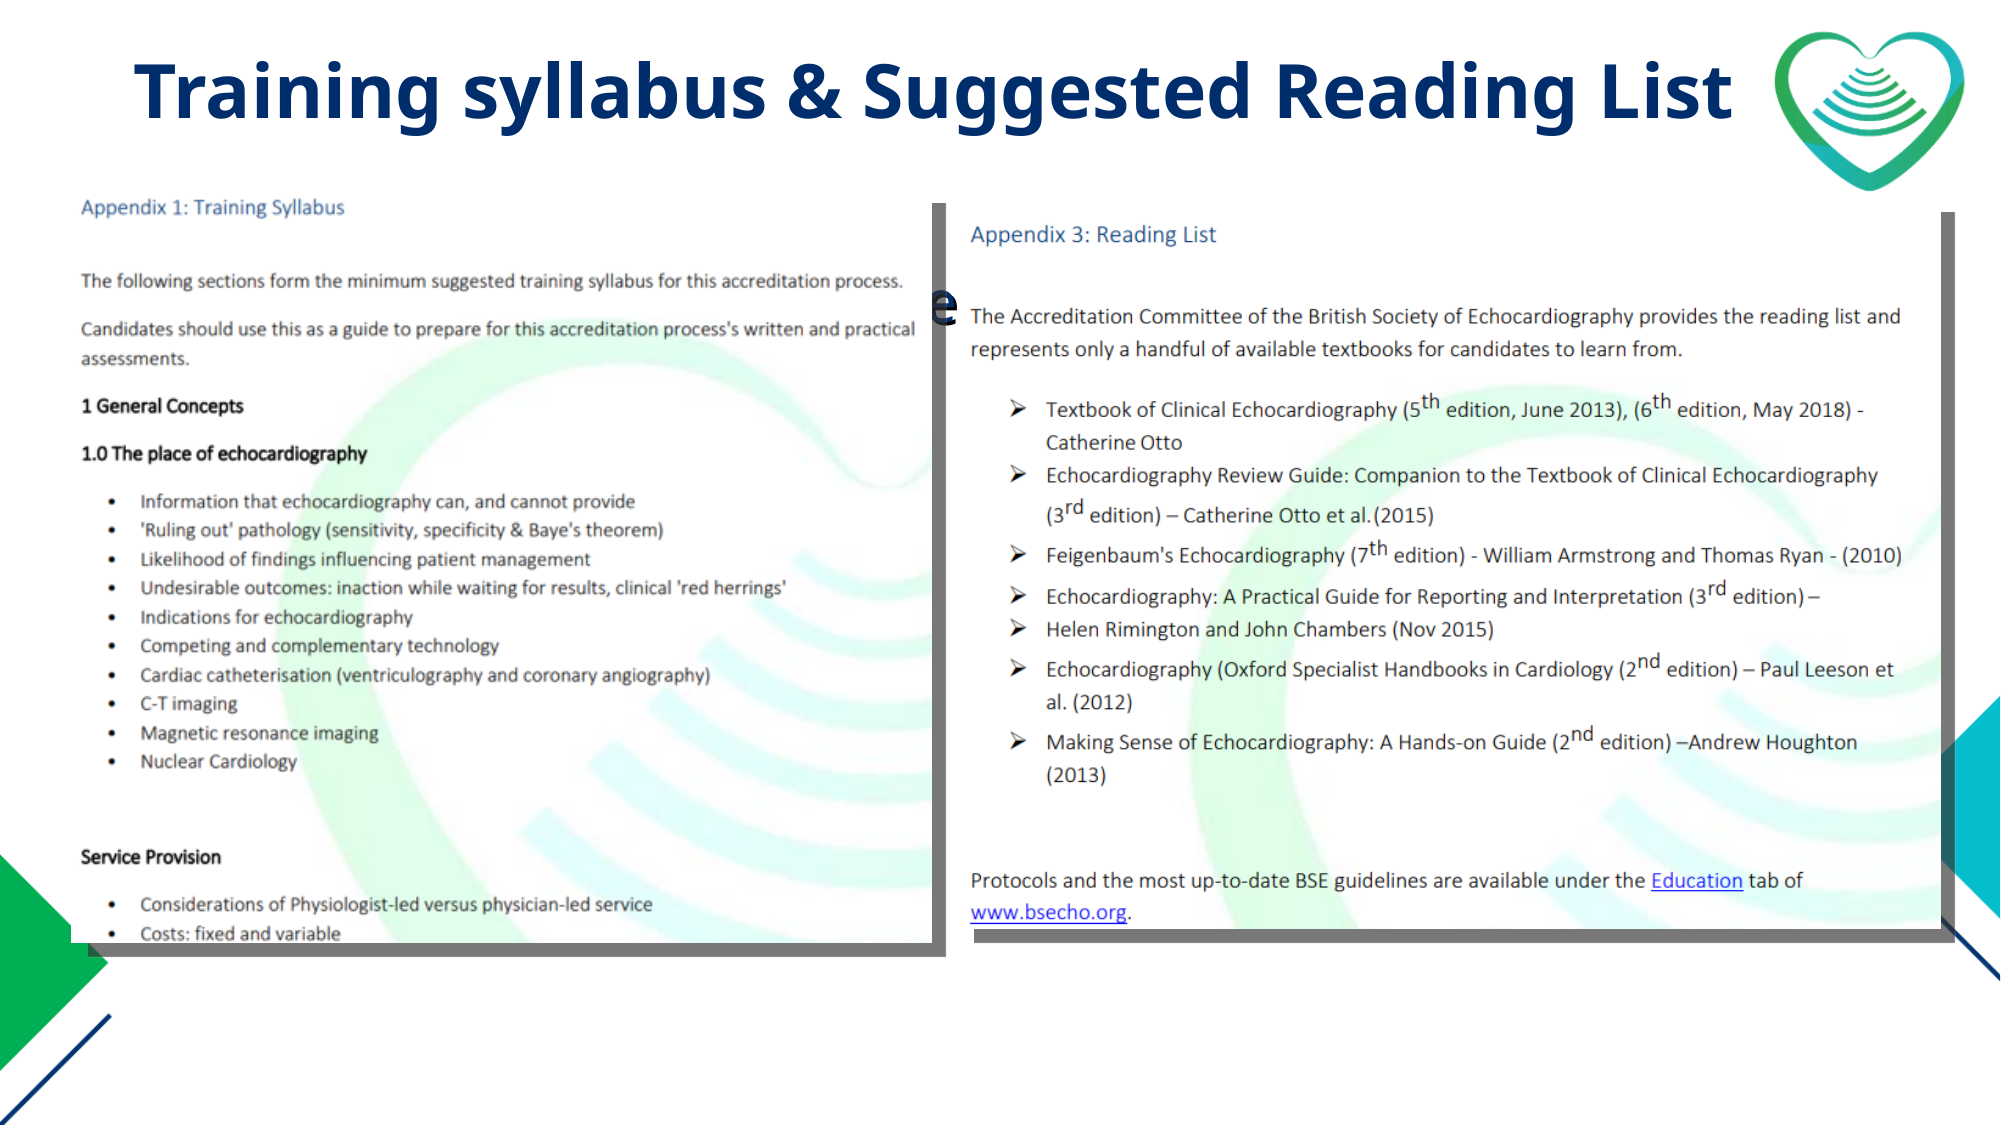

# Training syllabus & Suggested Reading List
Available in the Accreditation Pack